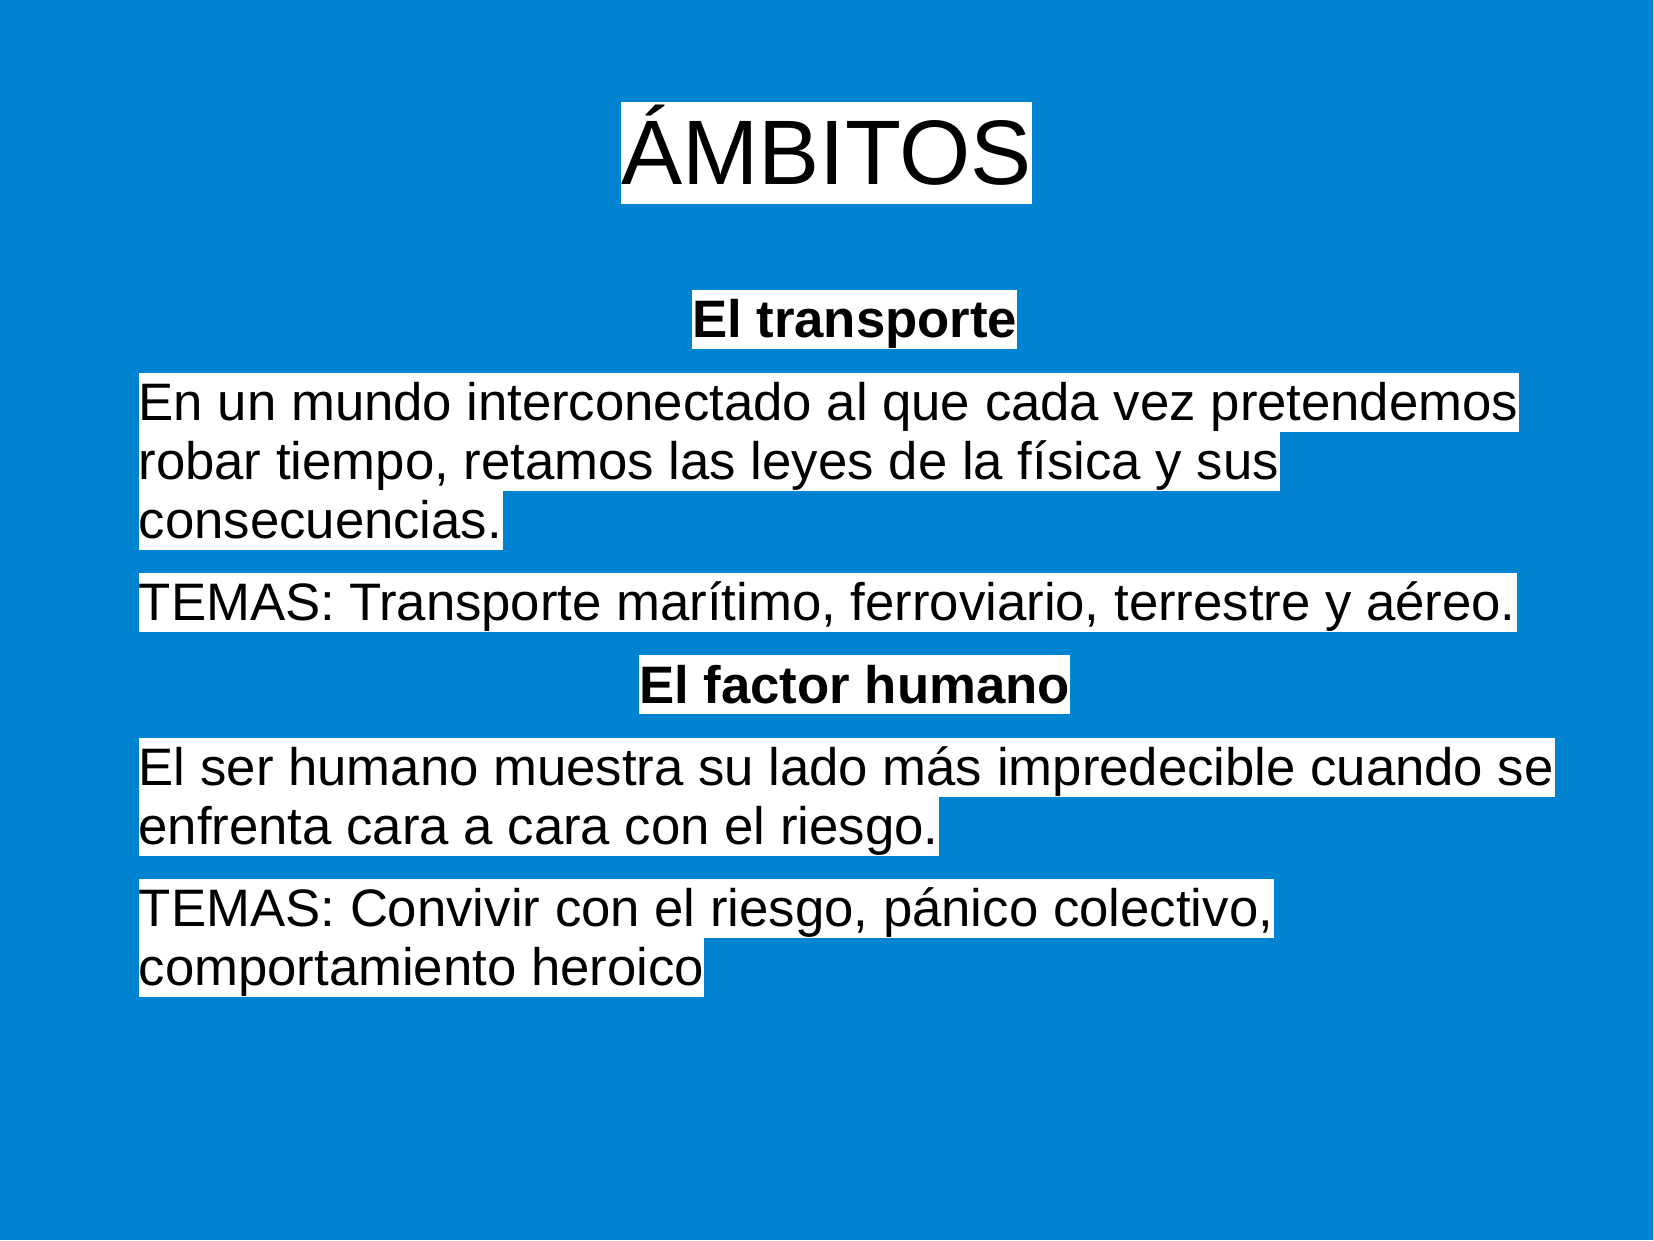

# ÁMBITOS
El transporte
En un mundo interconectado al que cada vez pretendemos robar tiempo, retamos las leyes de la física y sus consecuencias.
TEMAS: Transporte marítimo, ferroviario, terrestre y aéreo.
El factor humano
El ser humano muestra su lado más impredecible cuando se enfrenta cara a cara con el riesgo.
TEMAS: Convivir con el riesgo, pánico colectivo, comportamiento heroico